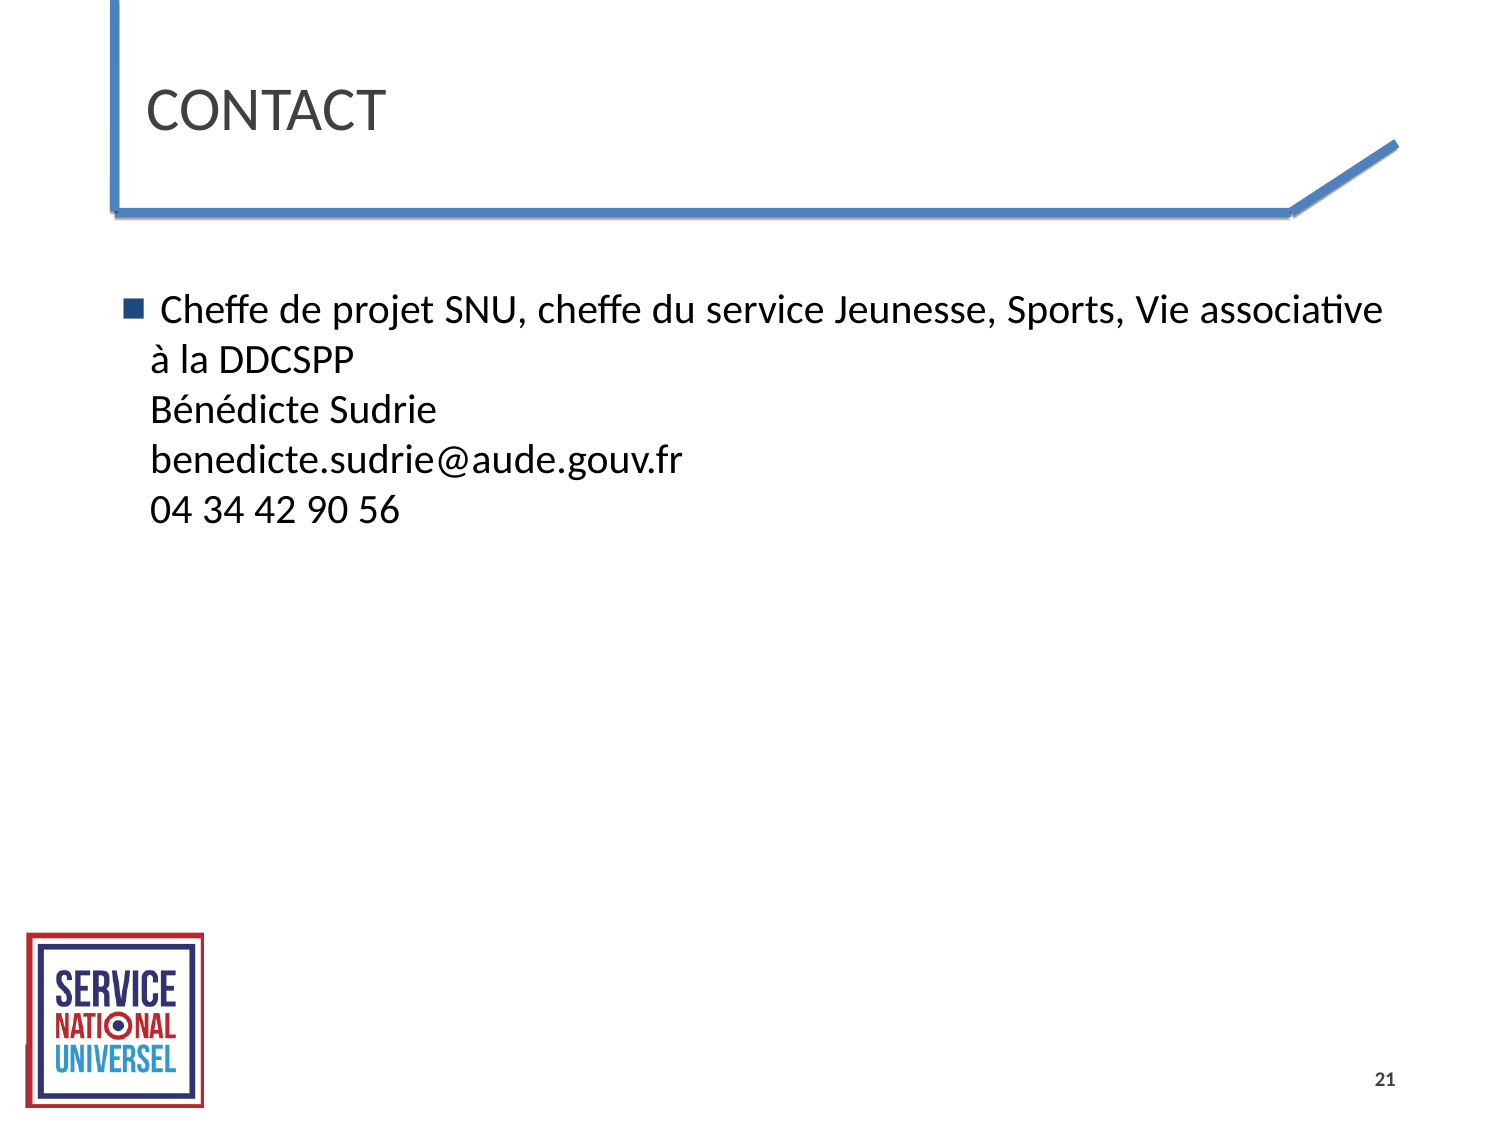

Contact
 Cheffe de projet SNU, cheffe du service Jeunesse, Sports, Vie associative à la DDCSPP
Bénédicte Sudrie
benedicte.sudrie@aude.gouv.fr
04 34 42 90 56